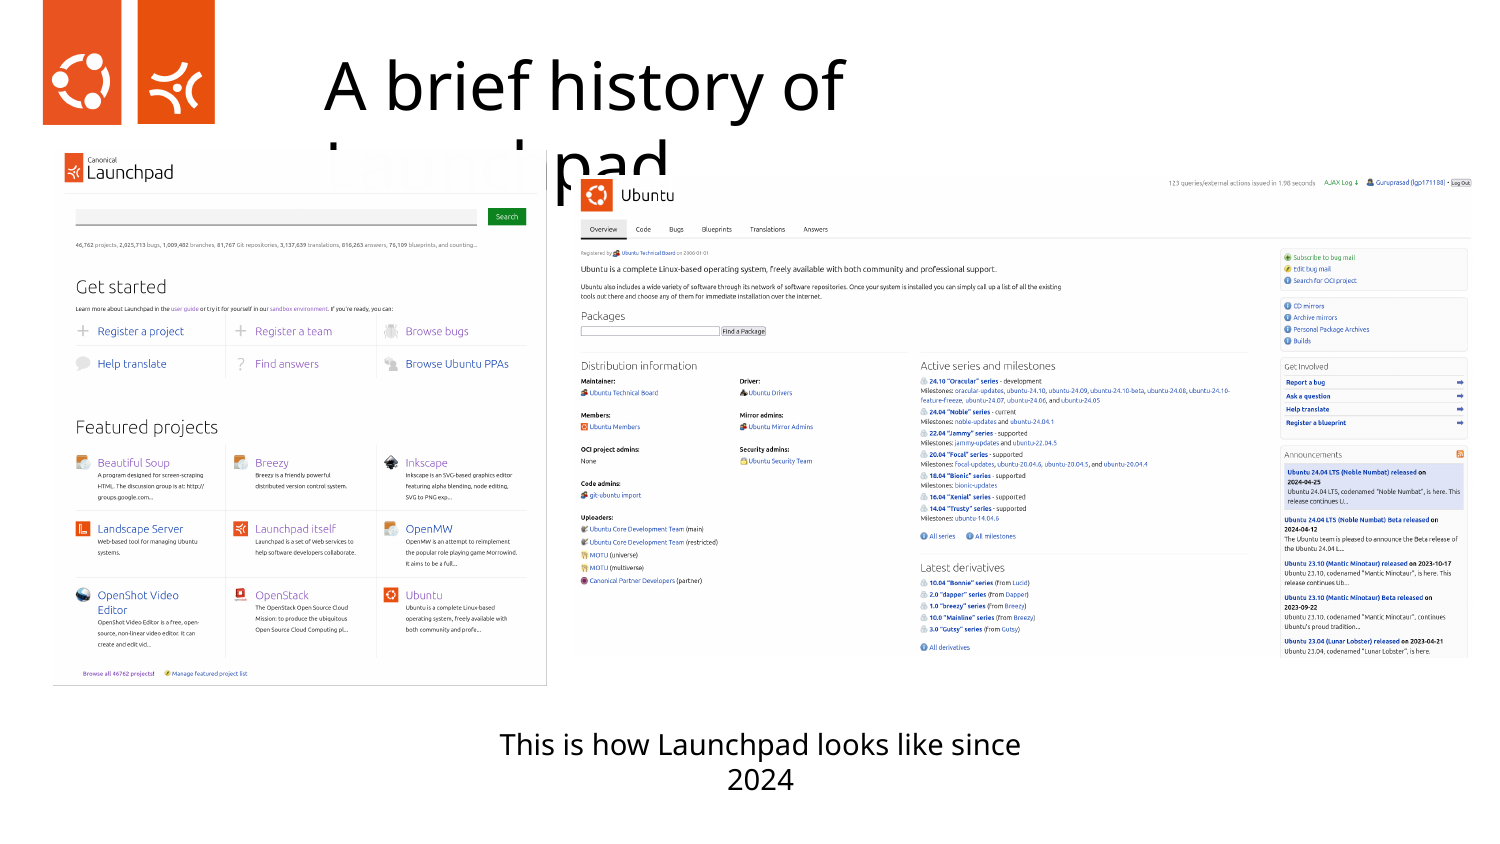

# A brief history of Launchpad
This is how Launchpad looks like since 2024